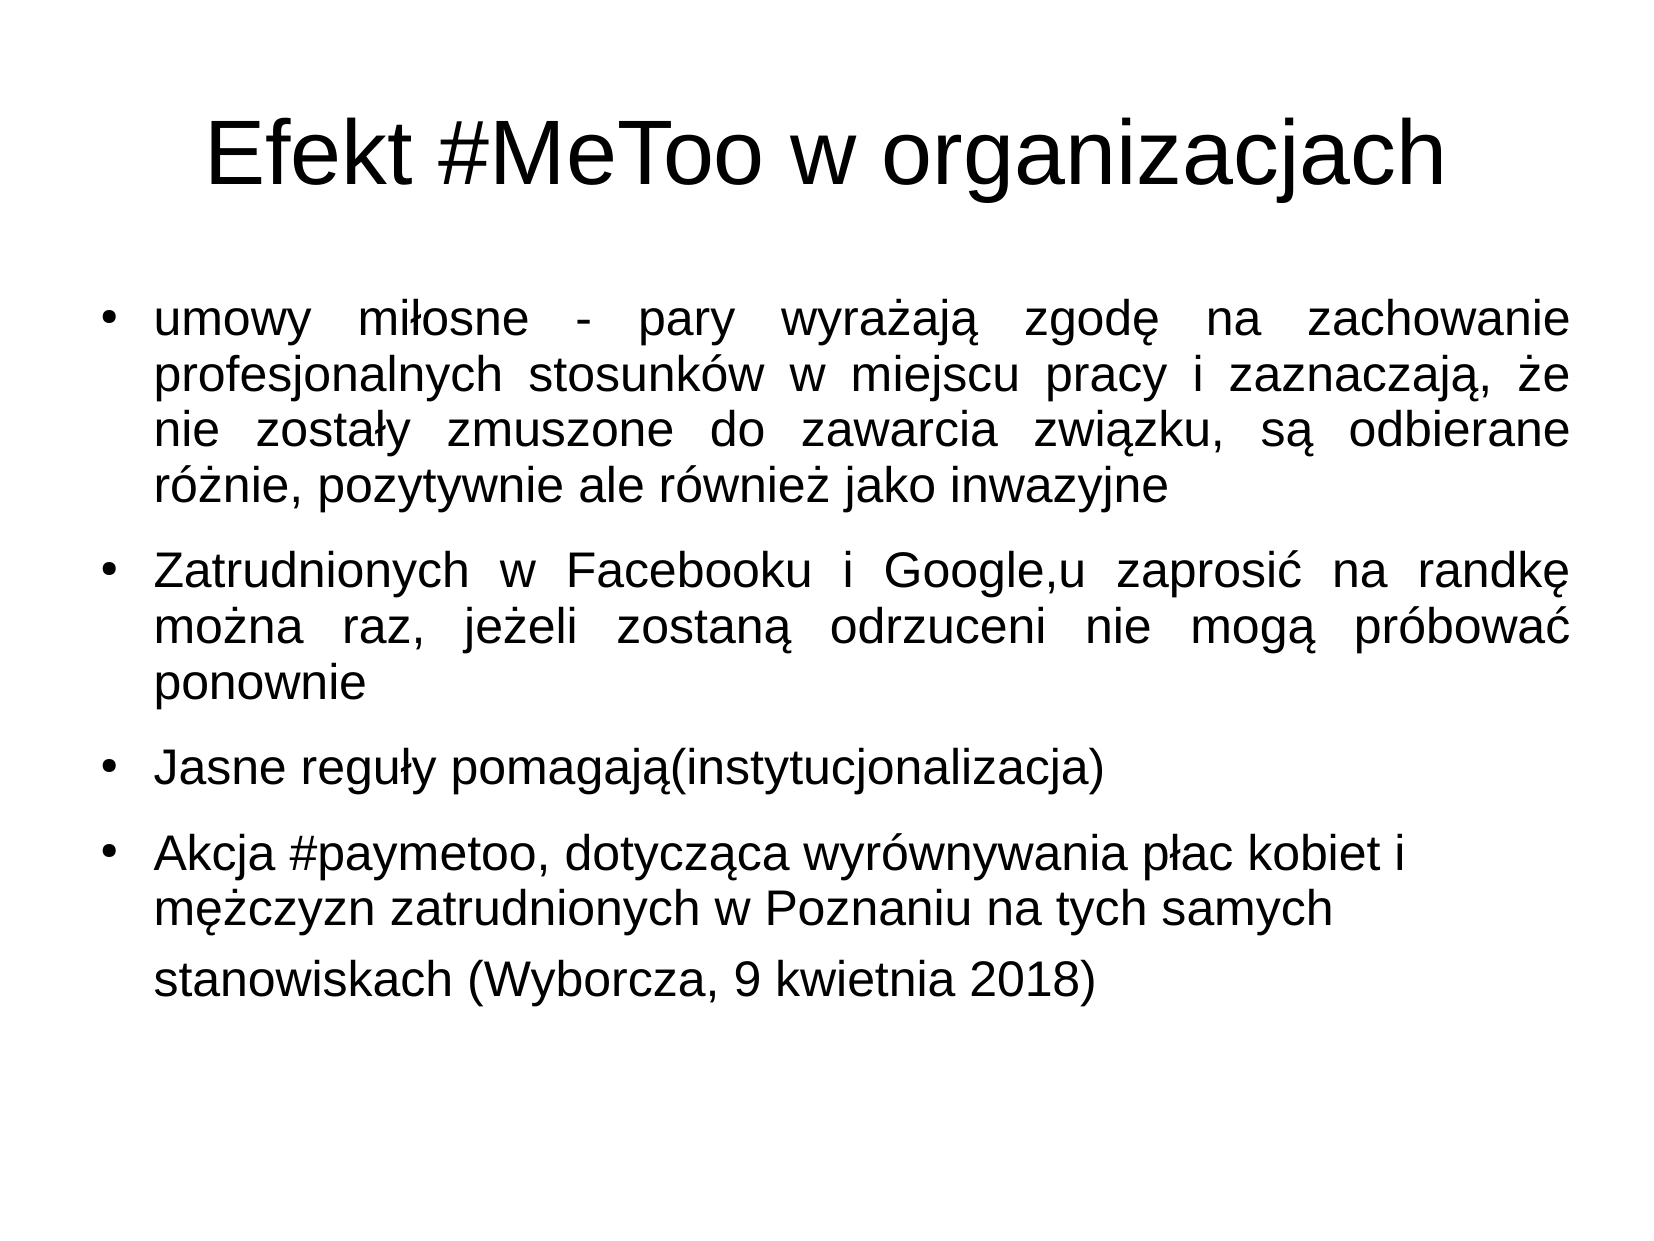

# Efekt #MeToo w organizacjach
umowy miłosne - pary wyrażają zgodę na zachowanie profesjonalnych stosunków w miejscu pracy i zaznaczają, że nie zostały zmuszone do zawarcia związku, są odbierane różnie, pozytywnie ale również jako inwazyjne
Zatrudnionych w Facebooku i Google,u zaprosić na randkę można raz, jeżeli zostaną odrzuceni nie mogą próbować ponownie
Jasne reguły pomagają(instytucjonalizacja)
Akcja #paymetoo, dotycząca wyrównywania płac kobiet i mężczyzn zatrudnionych w Poznaniu na tych samych stanowiskach (Wyborcza, 9 kwietnia 2018)